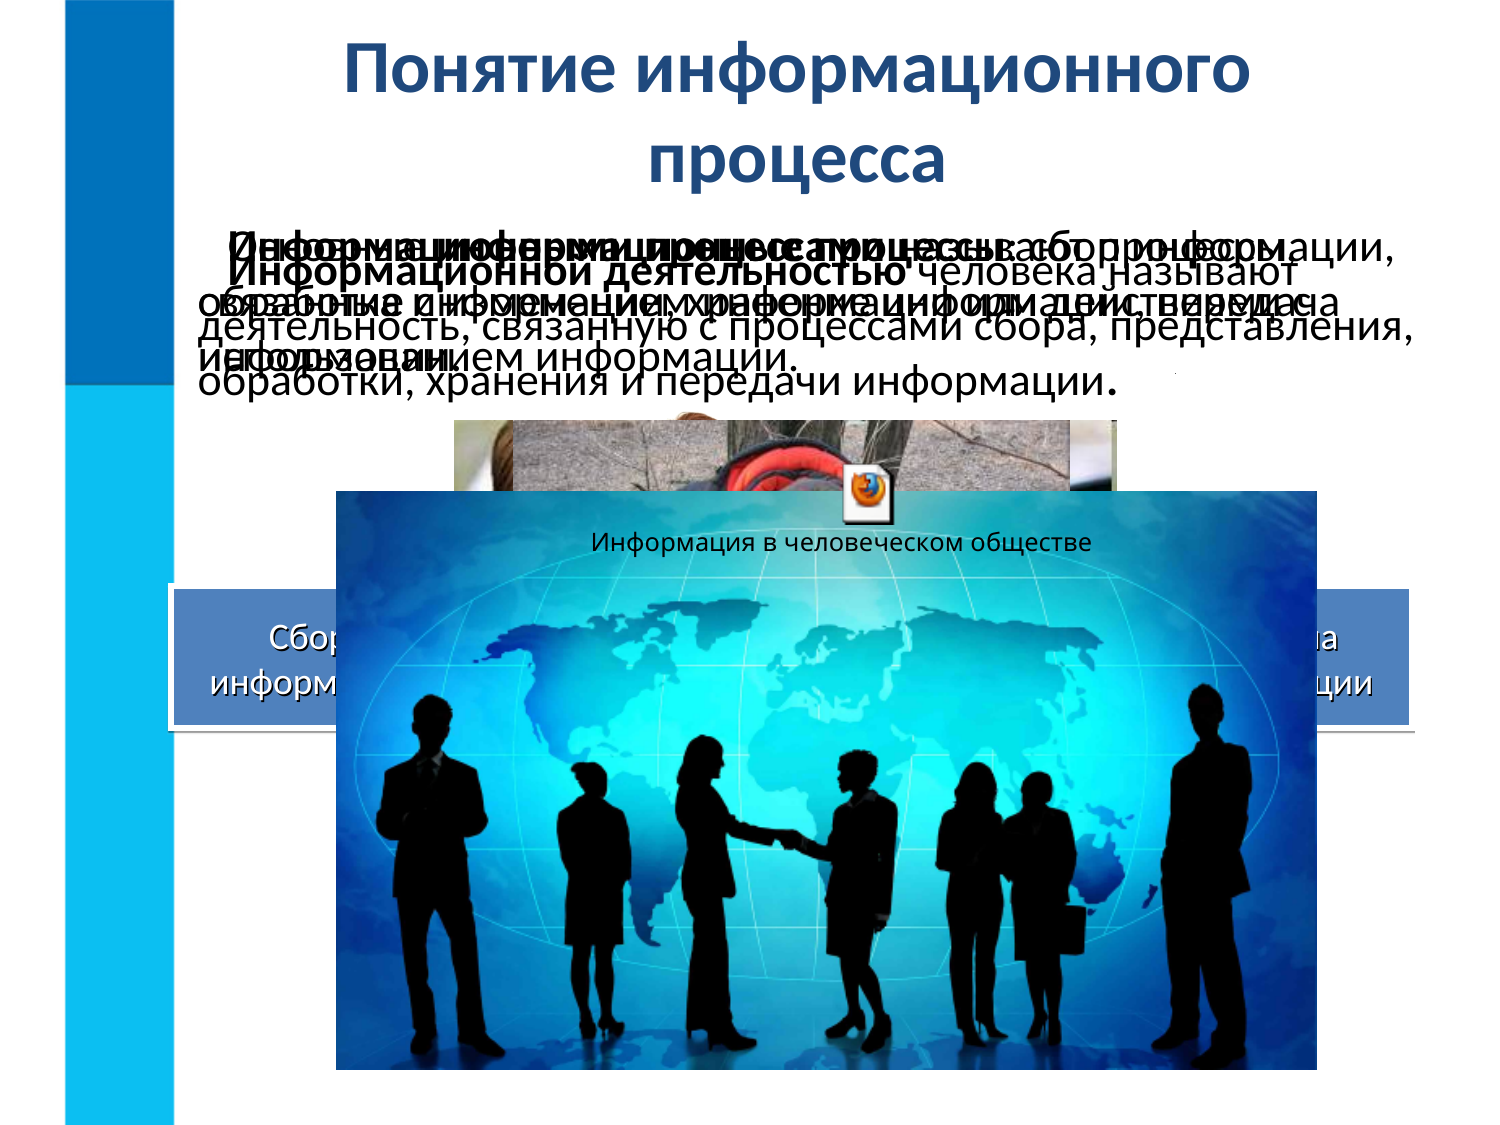

Понятие информационного процесса
Информационными процессами называют процессы, связанные с изменением информации или действиями с использованием информации.
Основные информационные процессы: сбор информации, обработка информации, хранение информации, передача информации.
Информационной деятельностью человека называют деятельность, связанную с процессами сбора, представления, обработки, хранения и передачи информации.
Чтение книг
Просмотр телепередач
Разговор по телефону
Запись в блокноте
Информация в человеческом обществе
Сбор
информации
Обработка
информации
Хранение
информации
Передача
информации